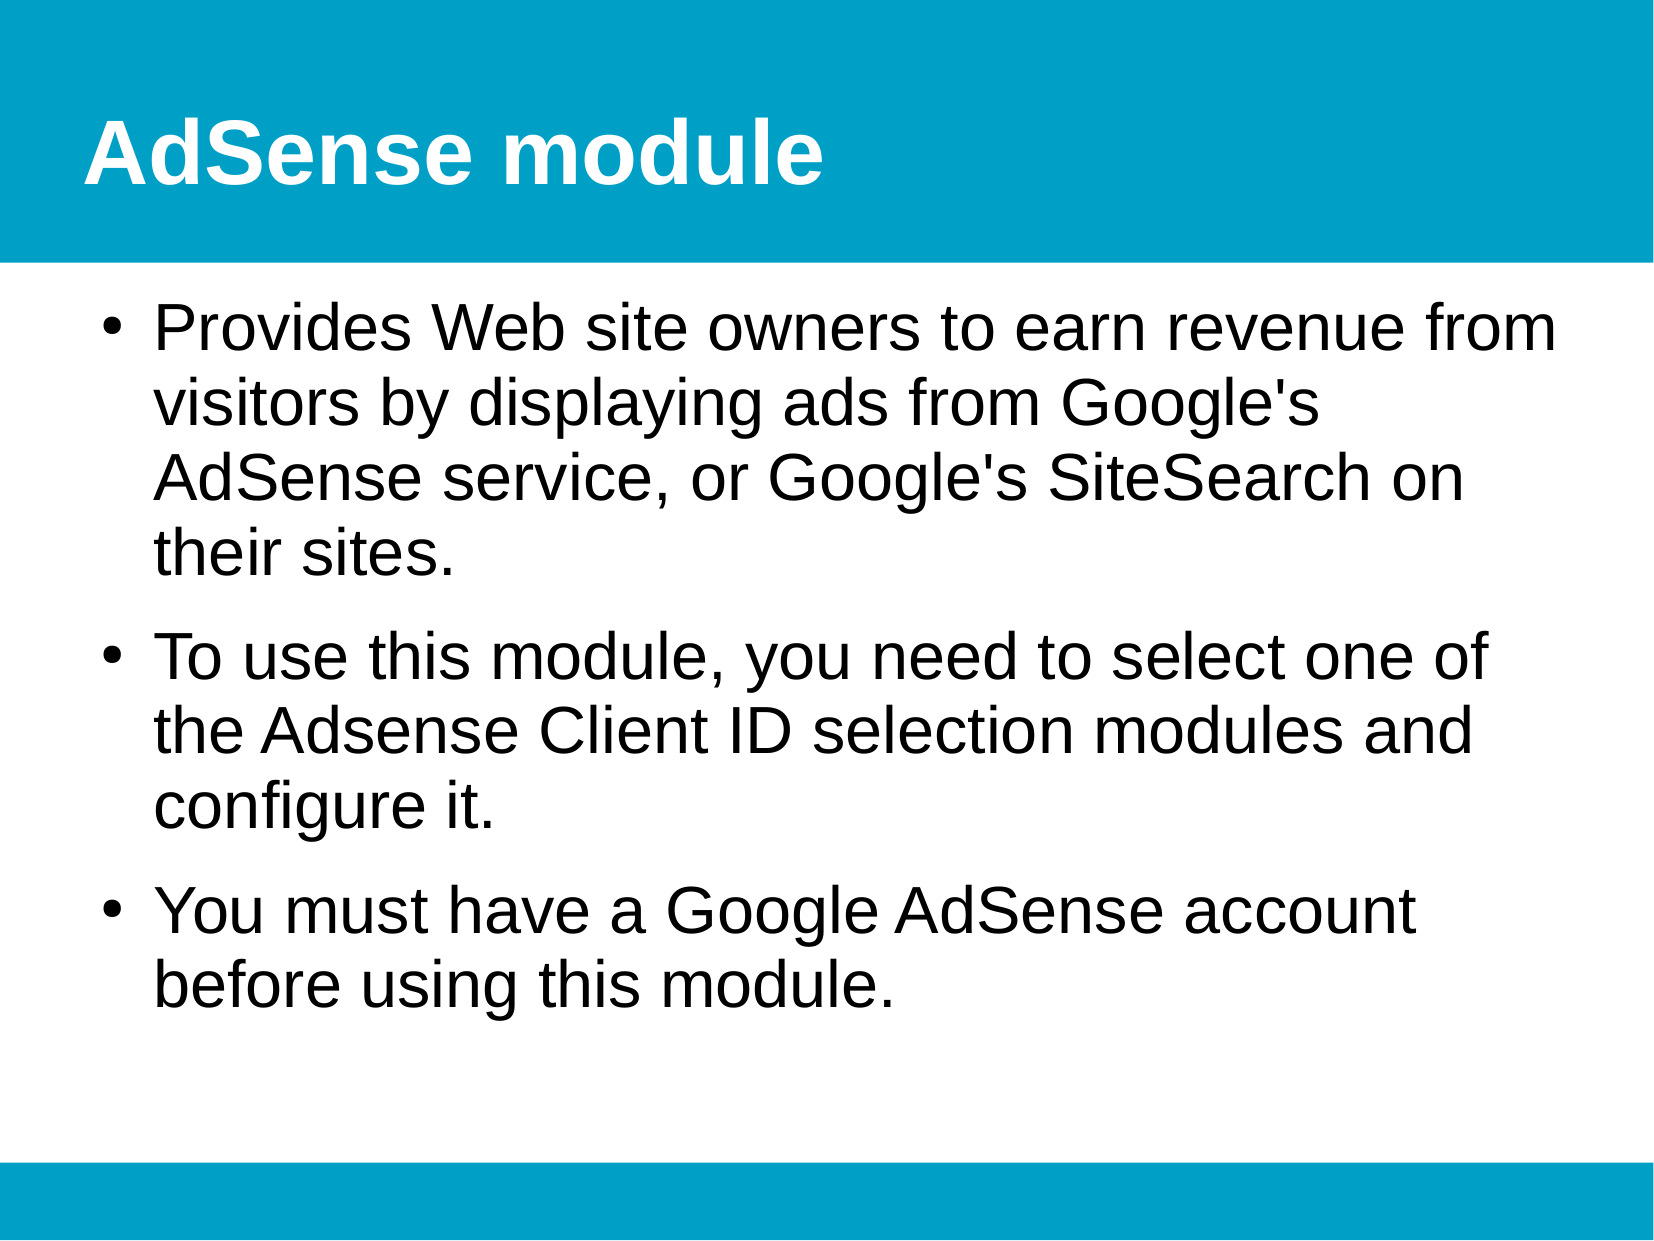

# AdSense module
Provides Web site owners to earn revenue from visitors by displaying ads from Google's AdSense service, or Google's SiteSearch on their sites.
To use this module, you need to select one of the Adsense Client ID selection modules and configure it.
You must have a Google AdSense account before using this module.